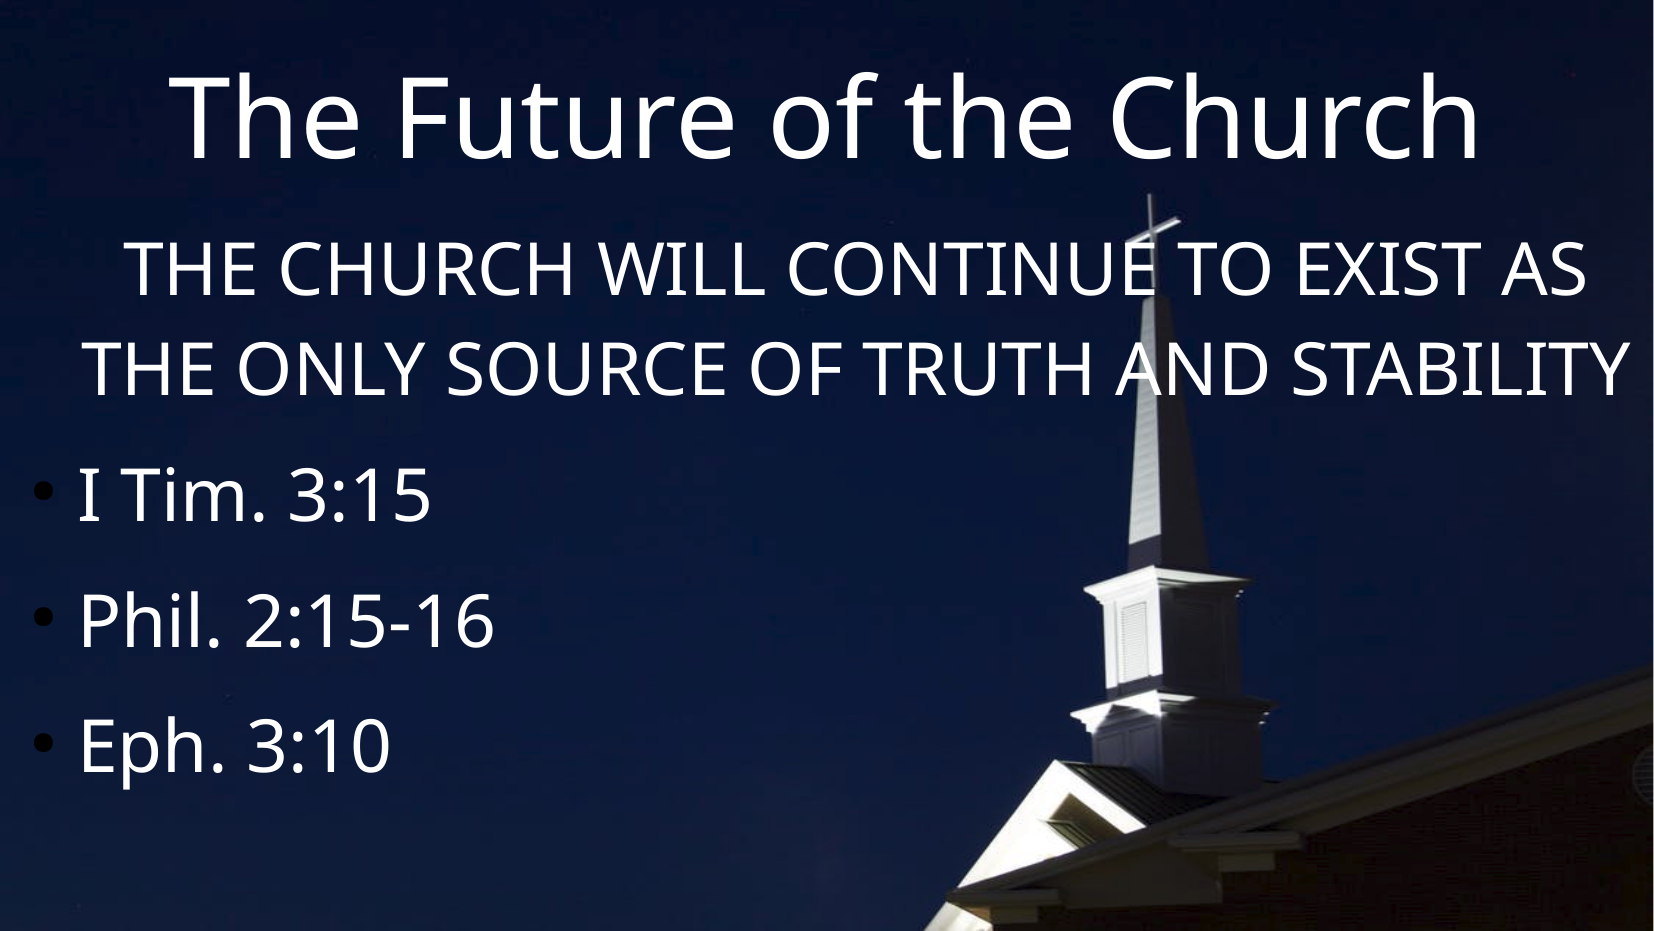

# The Future of the Church
THE CHURCH WILL CONTINUE TO EXIST AS THE ONLY SOURCE OF TRUTH AND STABILITY
I Tim. 3:15
Phil. 2:15-16
Eph. 3:10